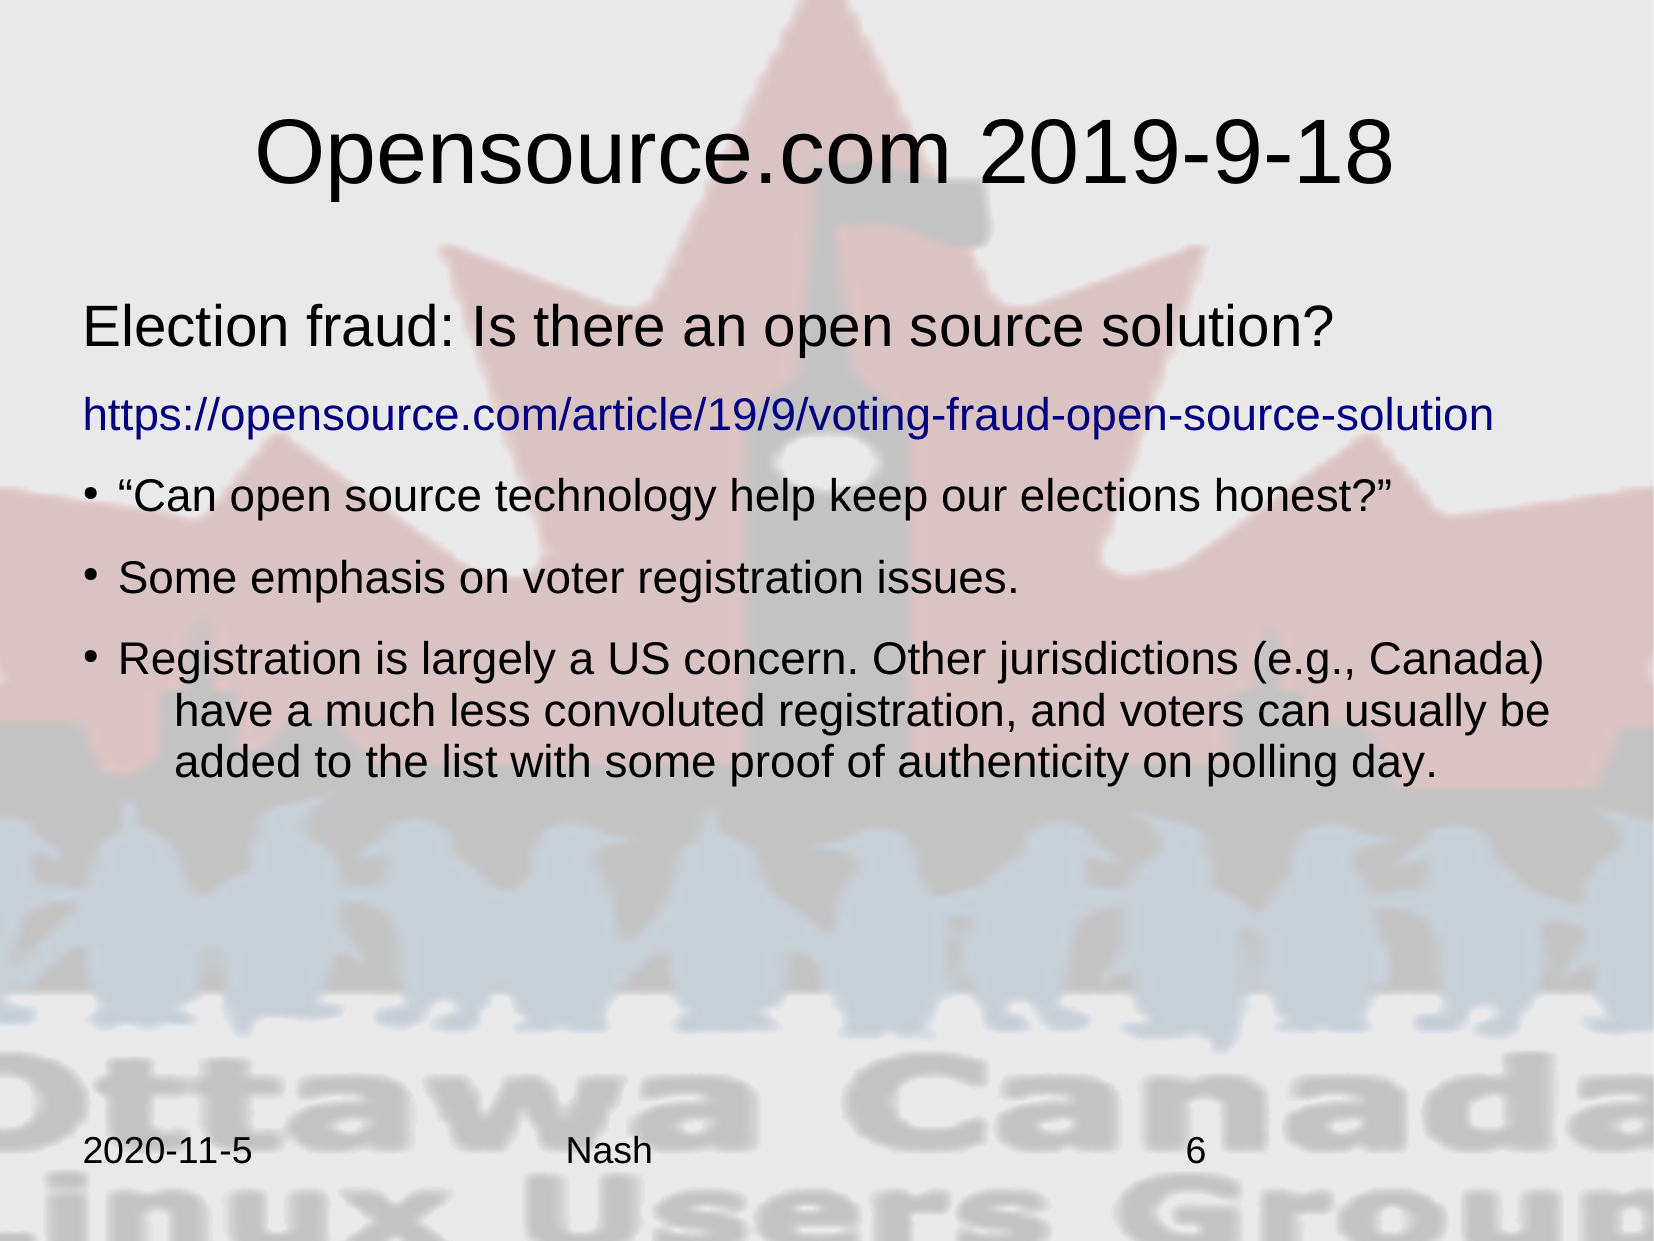

# Opensource.com 2019-9-18
Election fraud: Is there an open source solution?
https://opensource.com/article/19/9/voting-fraud-open-source-solution
“Can open source technology help keep our elections honest?”
Some emphasis on voter registration issues.
Registration is largely a US concern. Other jurisdictions (e.g., Canada) have a much less convoluted registration, and voters can usually be added to the list with some proof of authenticity on polling day.
6